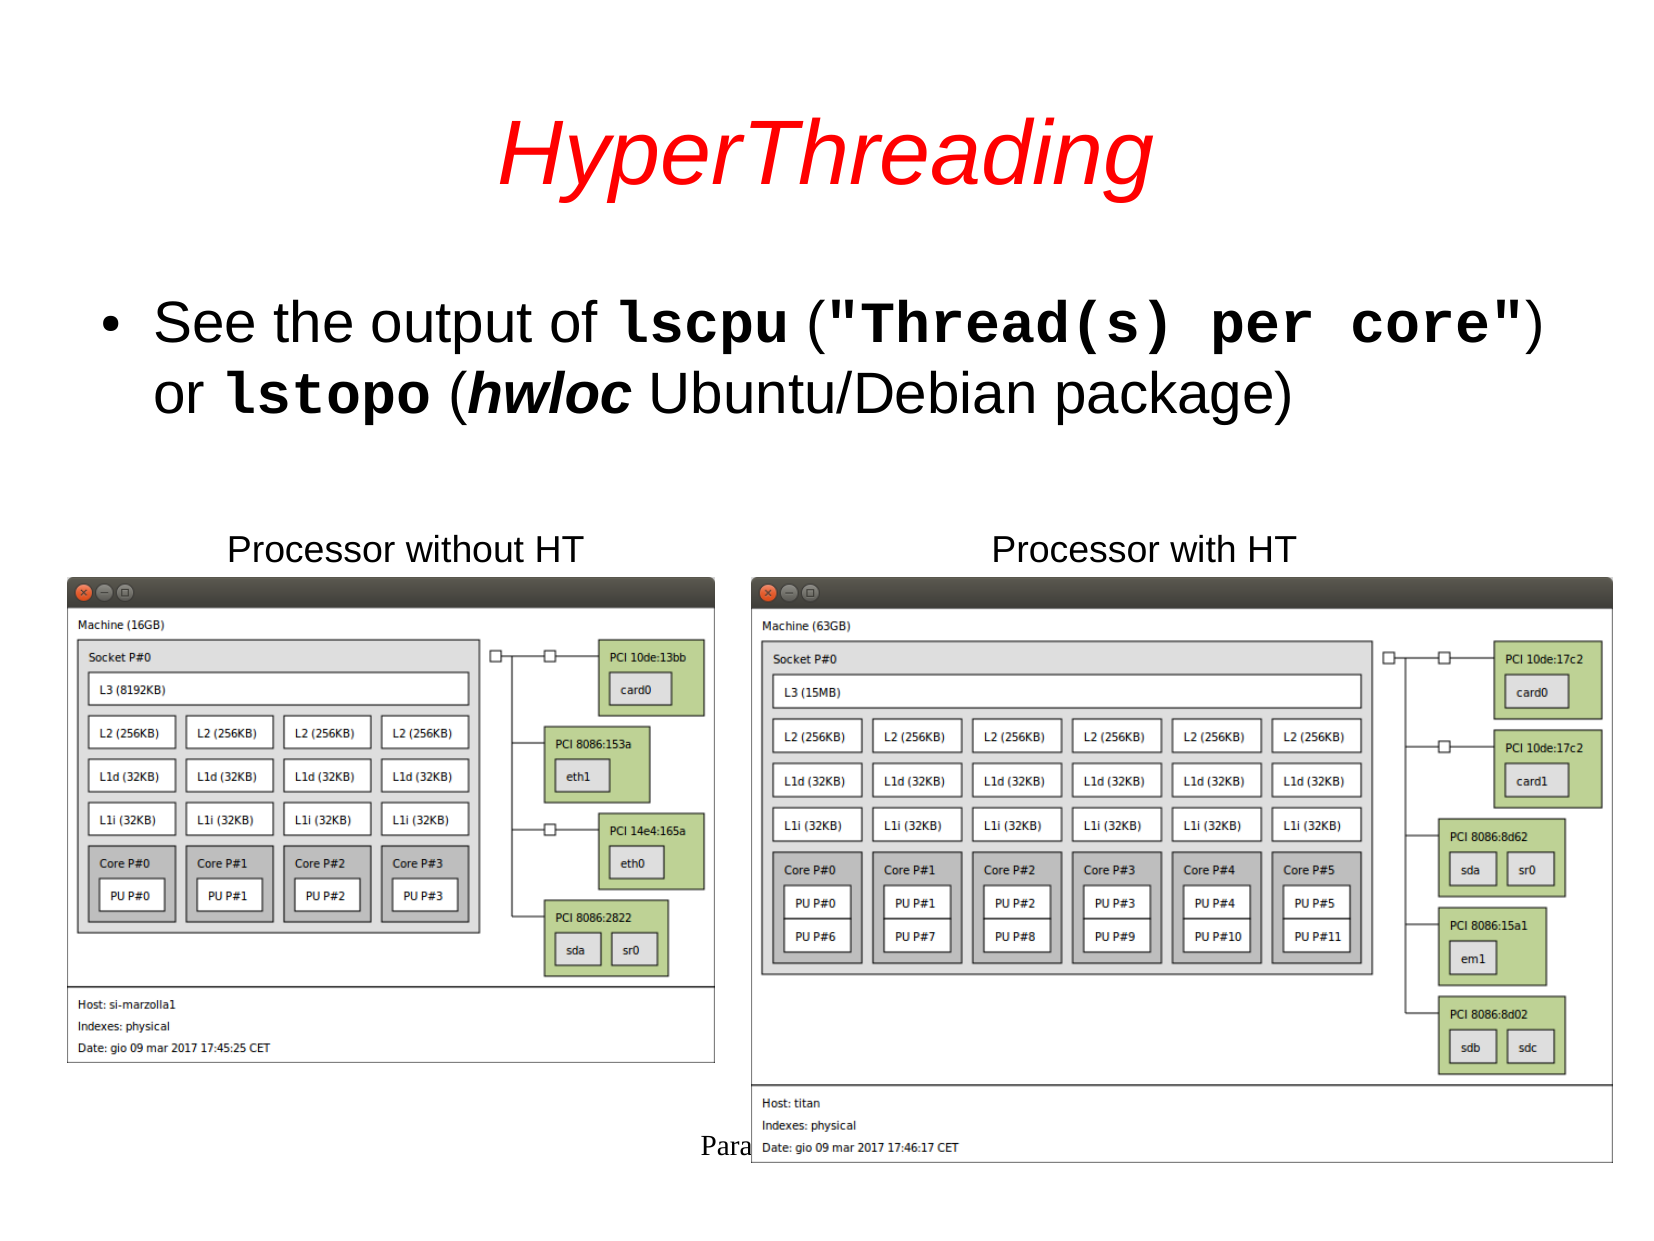

# HyperThreading
See the output of lscpu ("Thread(s) per core") or lstopo (hwloc Ubuntu/Debian package)
Processor without HT
Processor with HT
Parallel Architectures
34